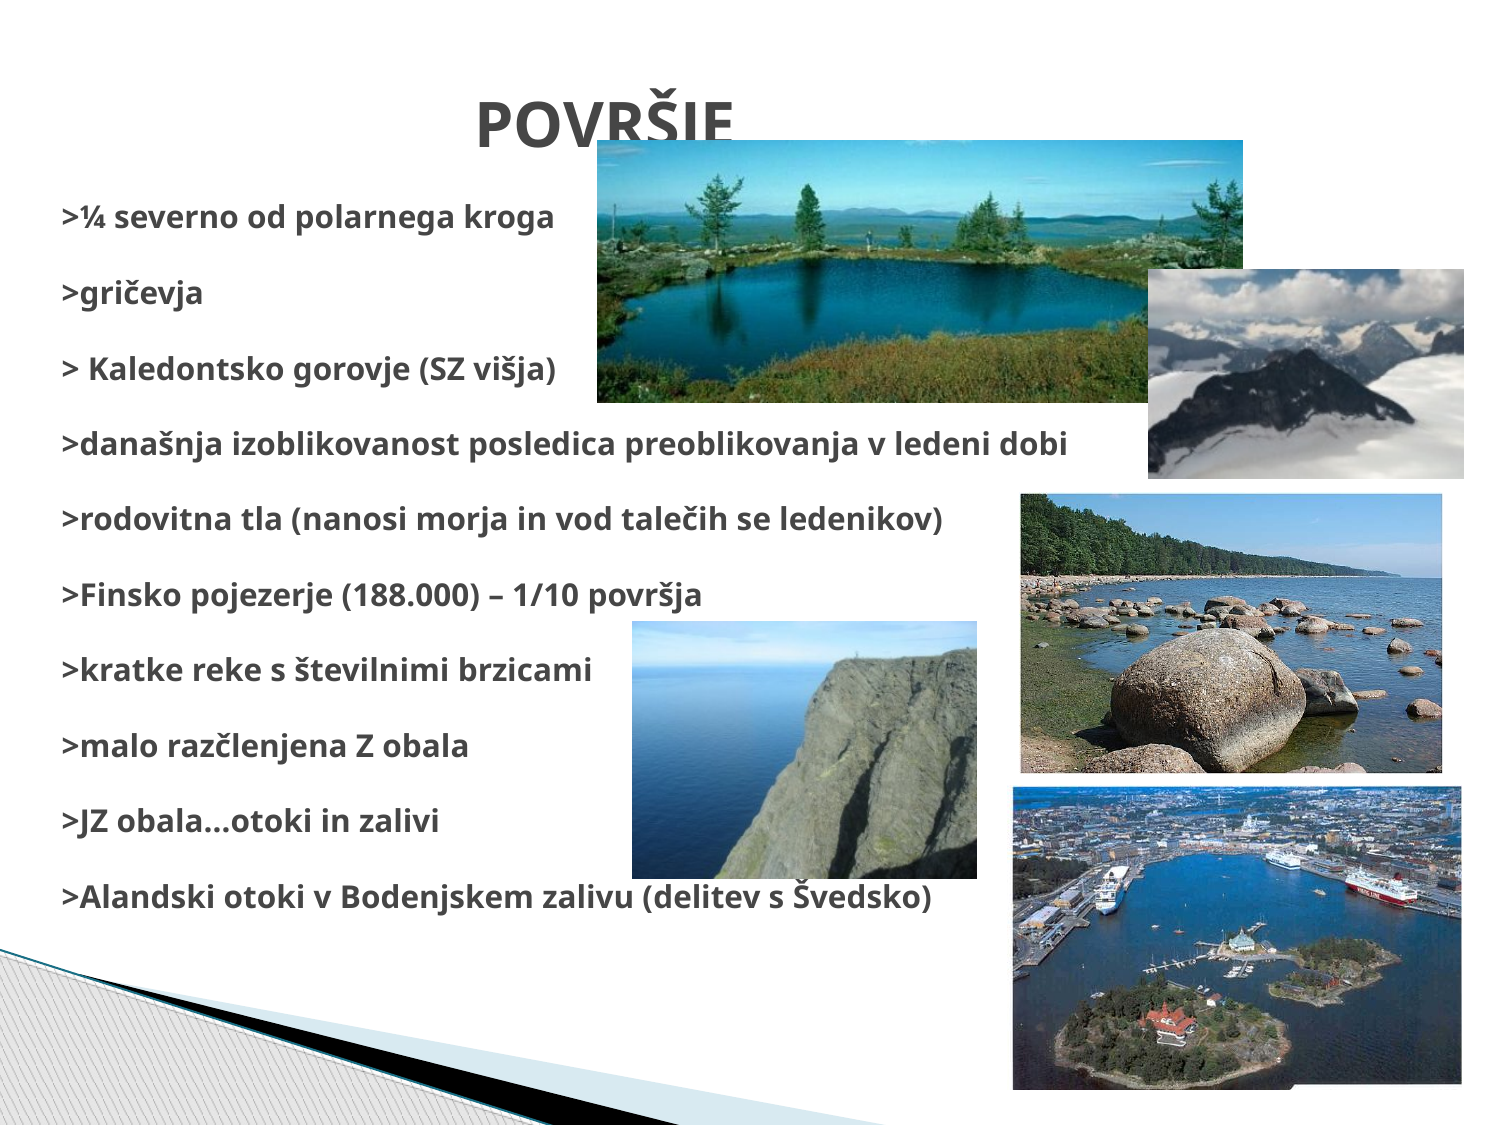

# POVRŠJE >¼ severno od polarnega kroga >gričevja > Kaledontsko gorovje (SZ višja) >današnja izoblikovanost posledica preoblikovanja v ledeni dobi >rodovitna tla (nanosi morja in vod talečih se ledenikov) >Finsko pojezerje (188.000) – 1/10 površja >kratke reke s številnimi brzicami >malo razčlenjena Z obala >JZ obala…otoki in zalivi >Alandski otoki v Bodenjskem zalivu (delitev s Švedsko)